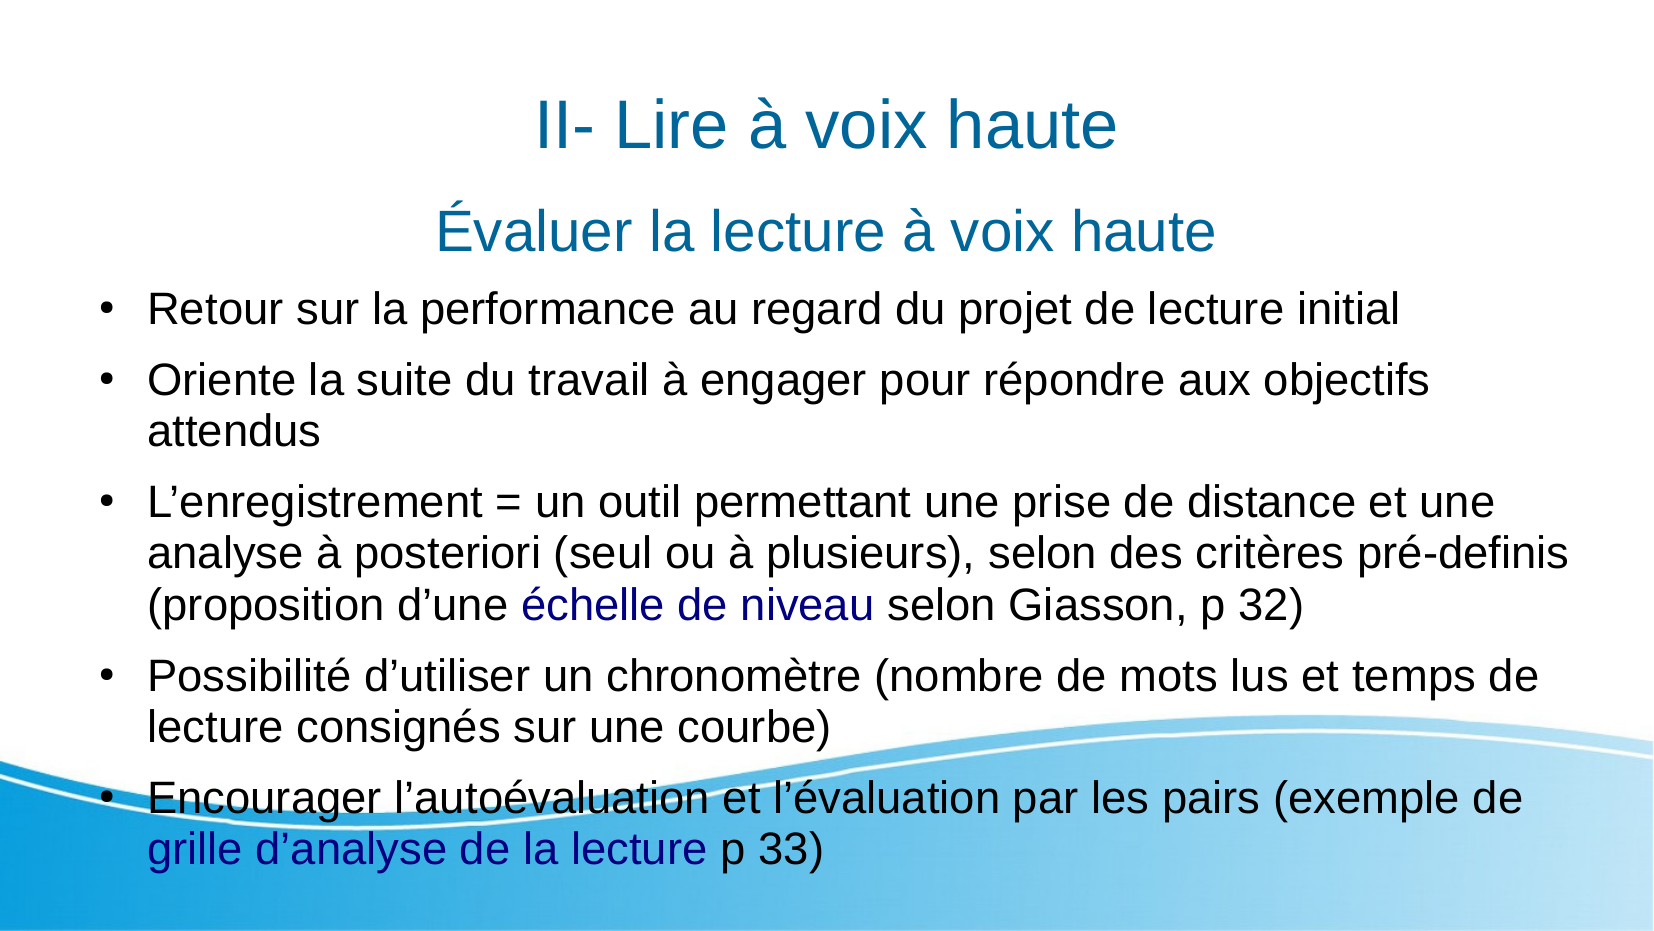

# II- Lire à voix haute
Évaluer la lecture à voix haute
Retour sur la performance au regard du projet de lecture initial
Oriente la suite du travail à engager pour répondre aux objectifs attendus
L’enregistrement = un outil permettant une prise de distance et une analyse à posteriori (seul ou à plusieurs), selon des critères pré-definis (proposition d’une échelle de niveau selon Giasson, p 32)
Possibilité d’utiliser un chronomètre (nombre de mots lus et temps de lecture consignés sur une courbe)
Encourager l’autoévaluation et l’évaluation par les pairs (exemple de grille d’analyse de la lecture p 33)